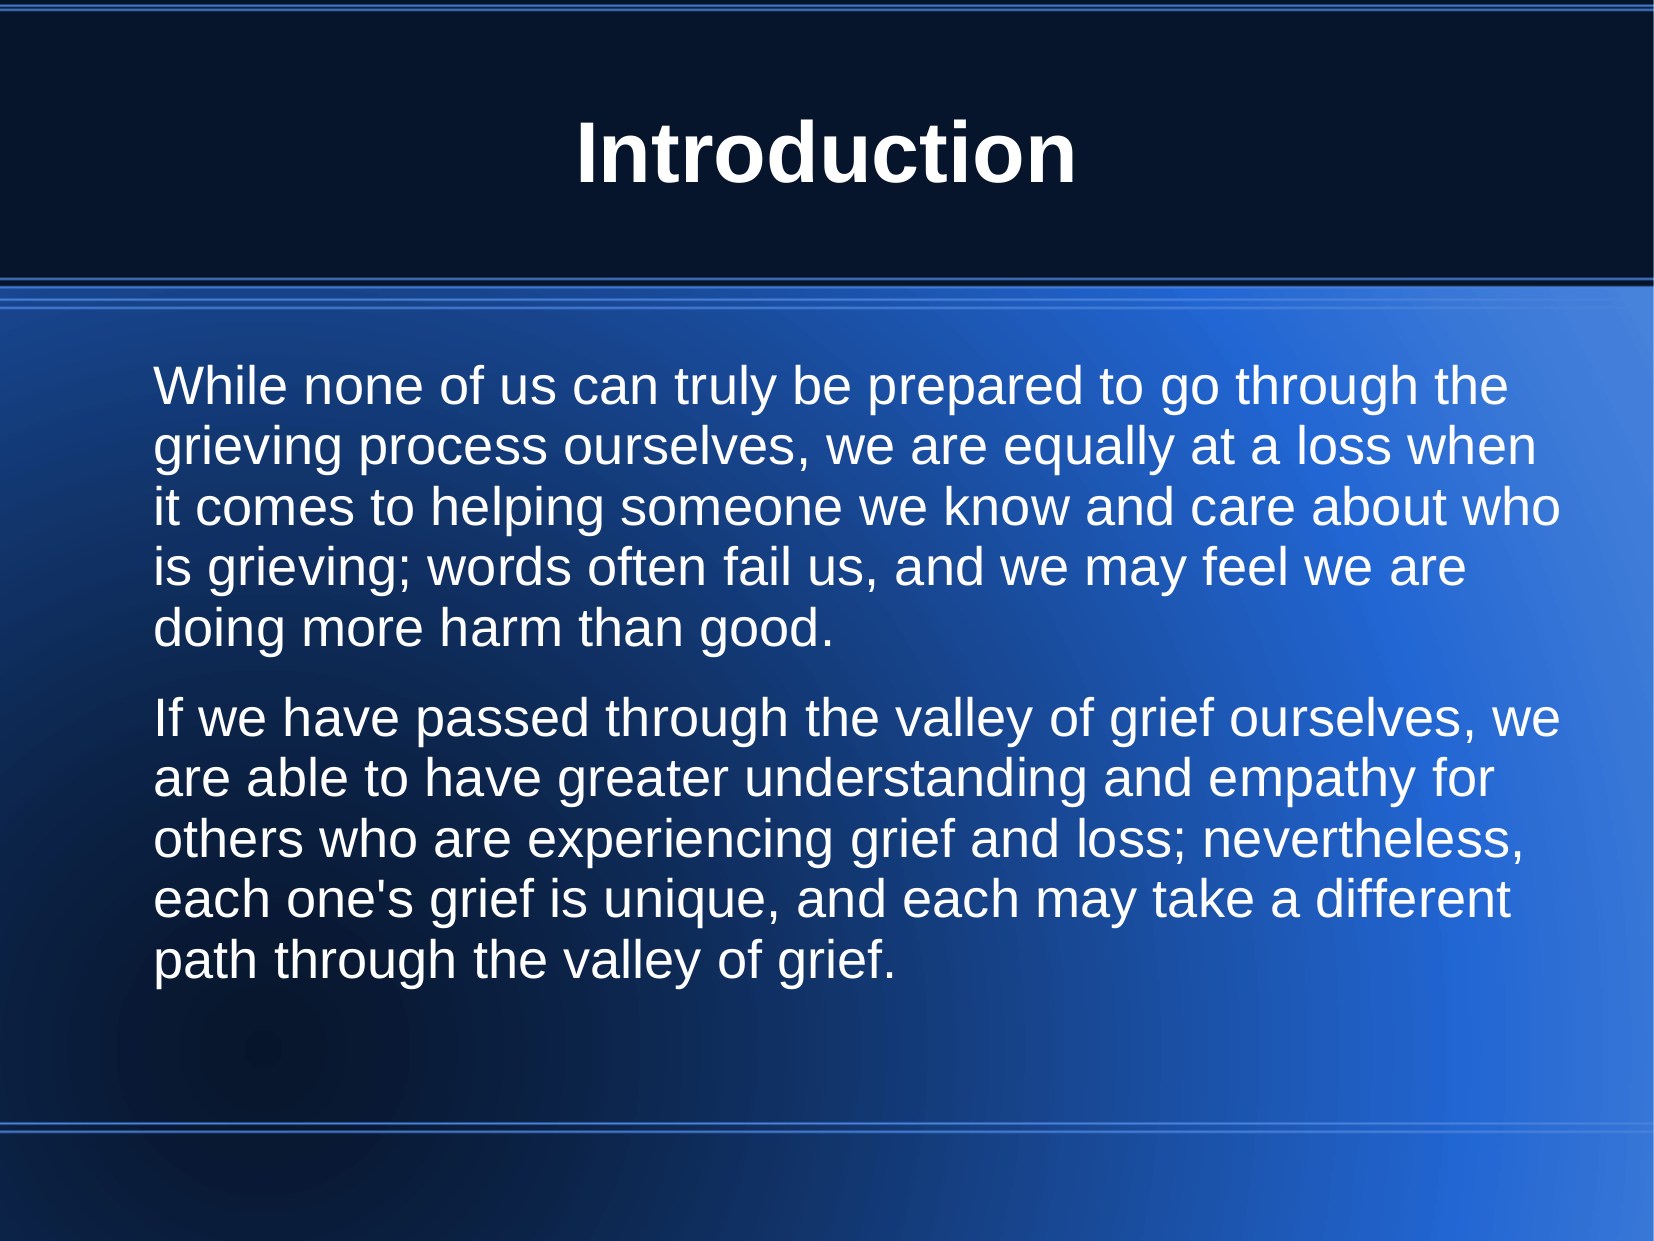

# Introduction
While none of us can truly be prepared to go through the grieving process ourselves, we are equally at a loss when it comes to helping someone we know and care about who is grieving; words often fail us, and we may feel we are doing more harm than good.
If we have passed through the valley of grief ourselves, we are able to have greater understanding and empathy for others who are experiencing grief and loss; nevertheless, each one's grief is unique, and each may take a different path through the valley of grief.